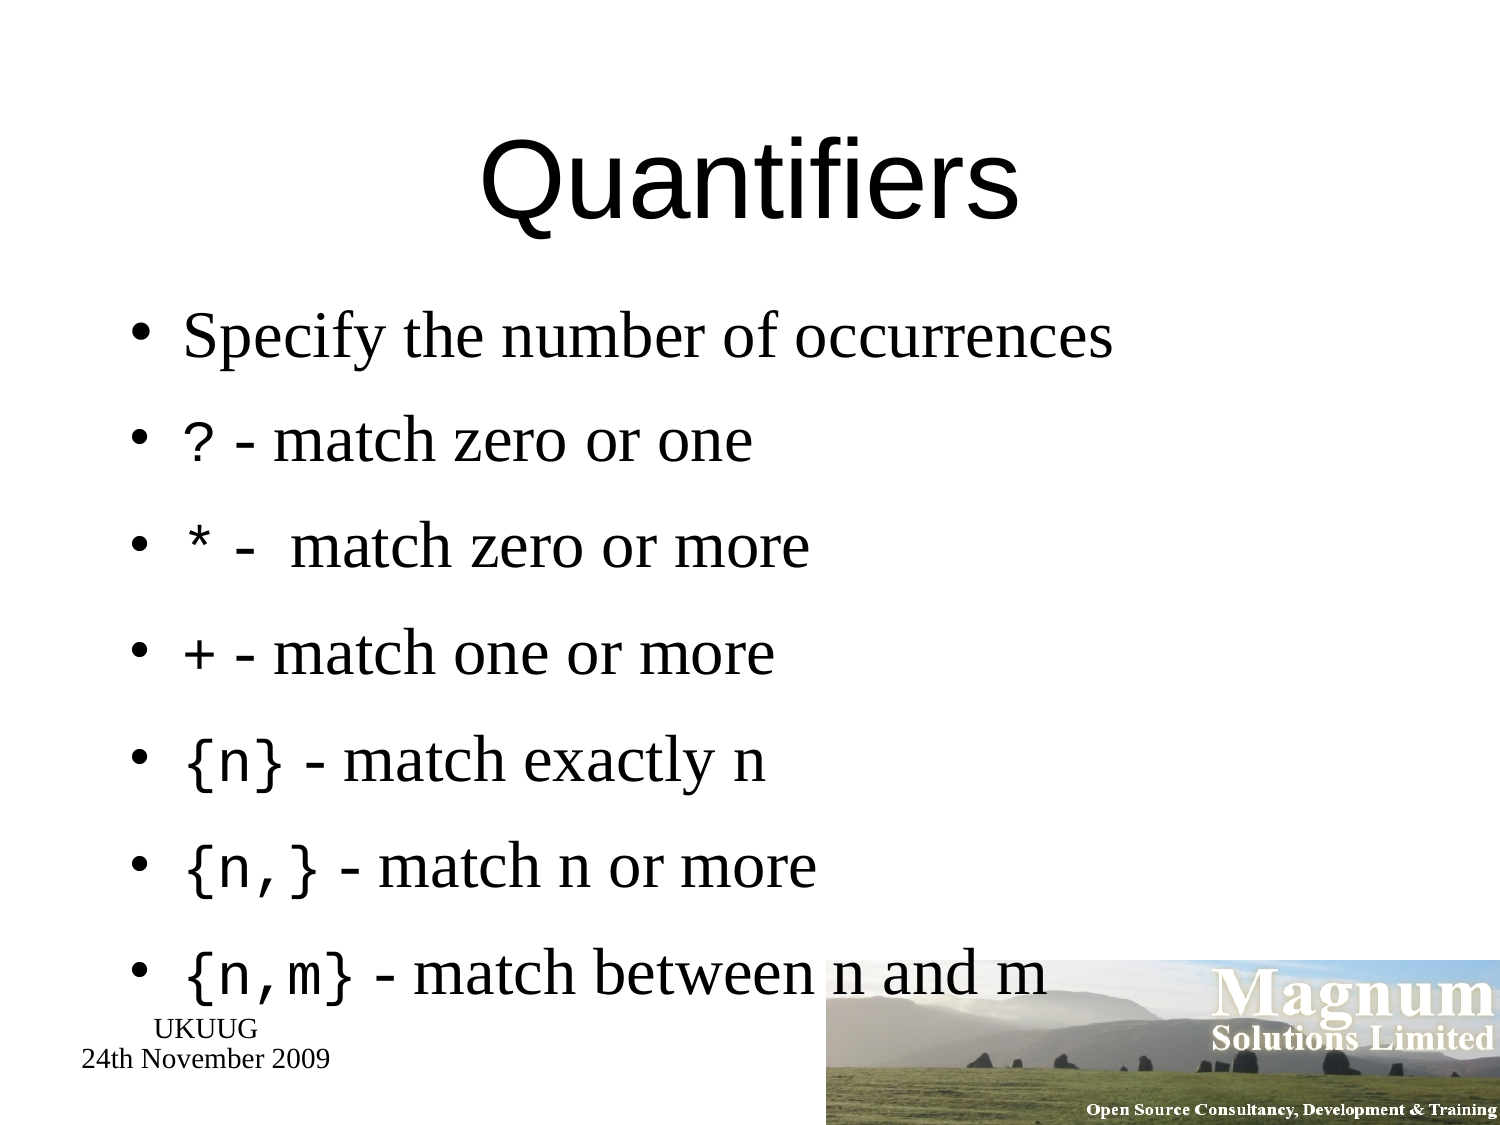

# Quantifiers
Specify the number of occurrences
? - match zero or one
* - match zero or more
+ - match one or more
{n} - match exactly n
{n,} - match n or more
{n,m} - match between n and m
124